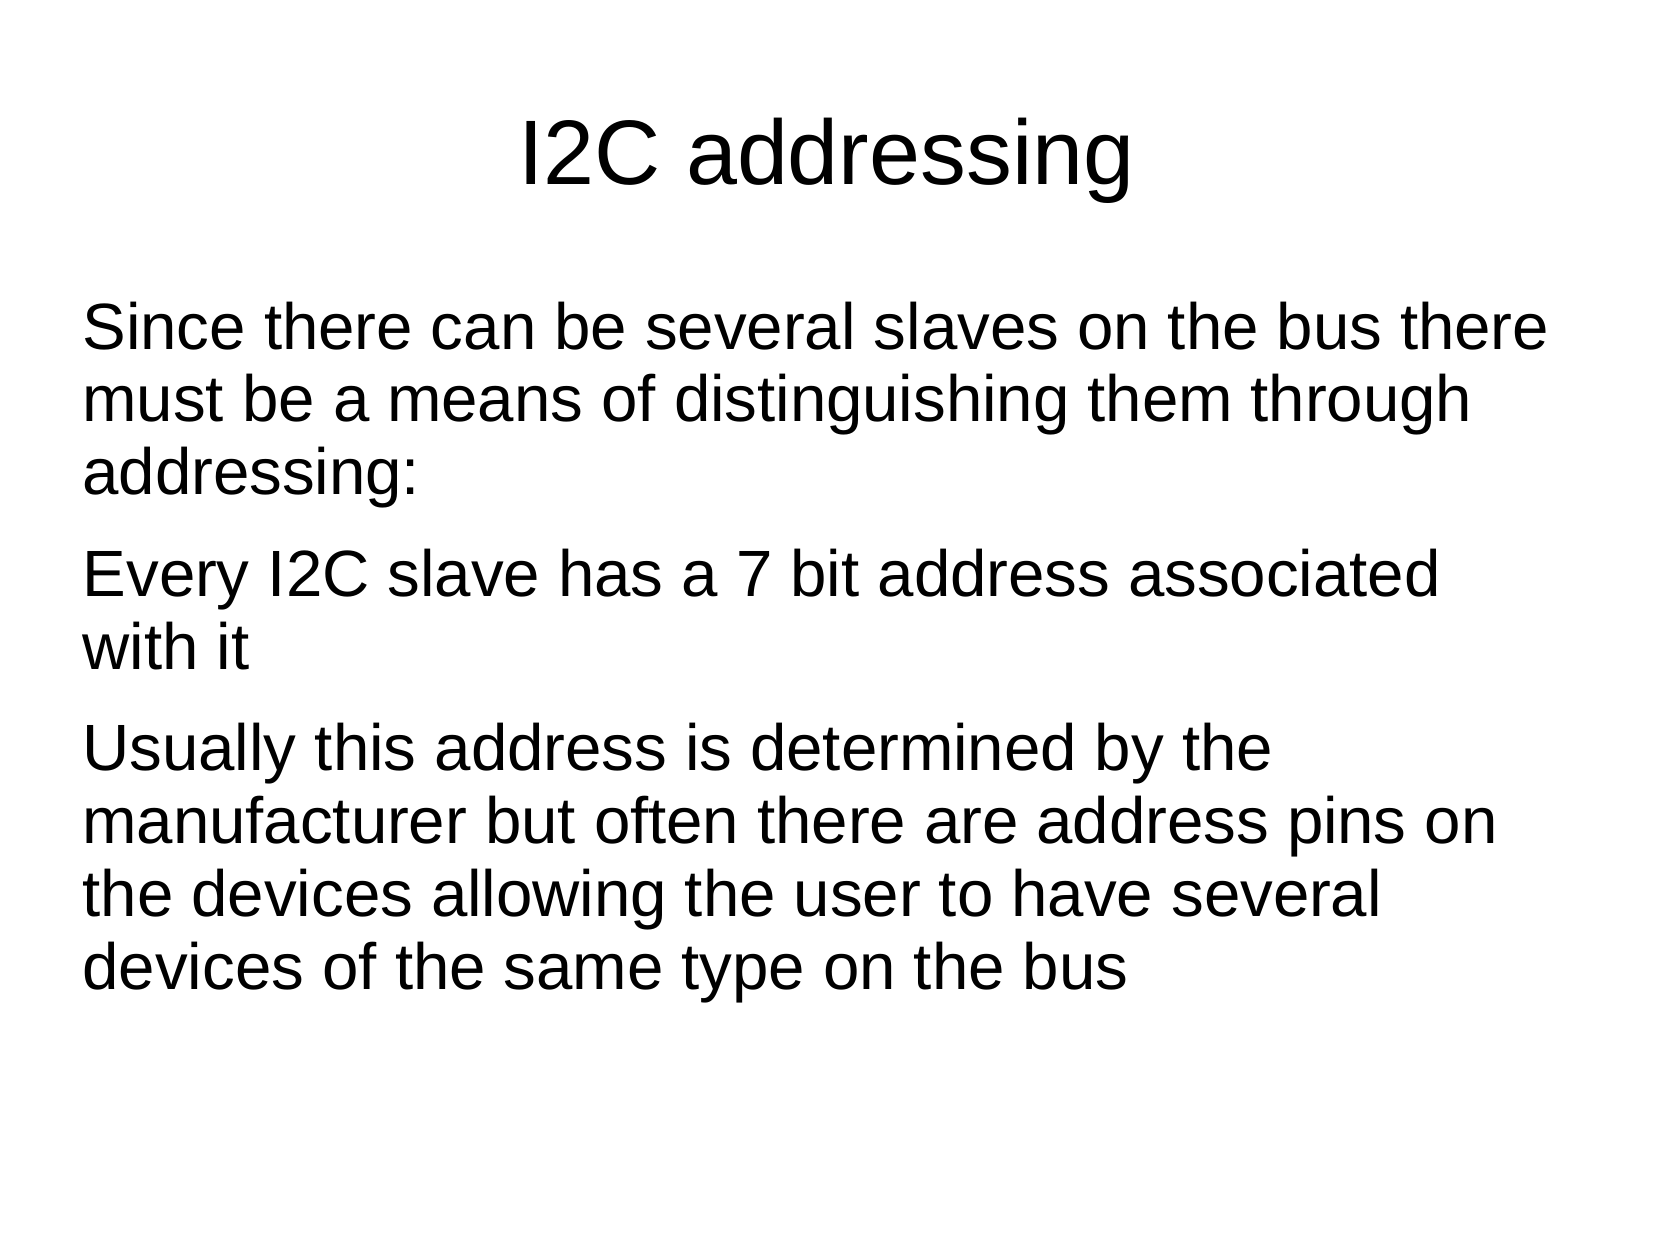

# I2C addressing
Since there can be several slaves on the bus there must be a means of distinguishing them through addressing:
Every I2C slave has a 7 bit address associated with it
Usually this address is determined by the manufacturer but often there are address pins on the devices allowing the user to have several devices of the same type on the bus